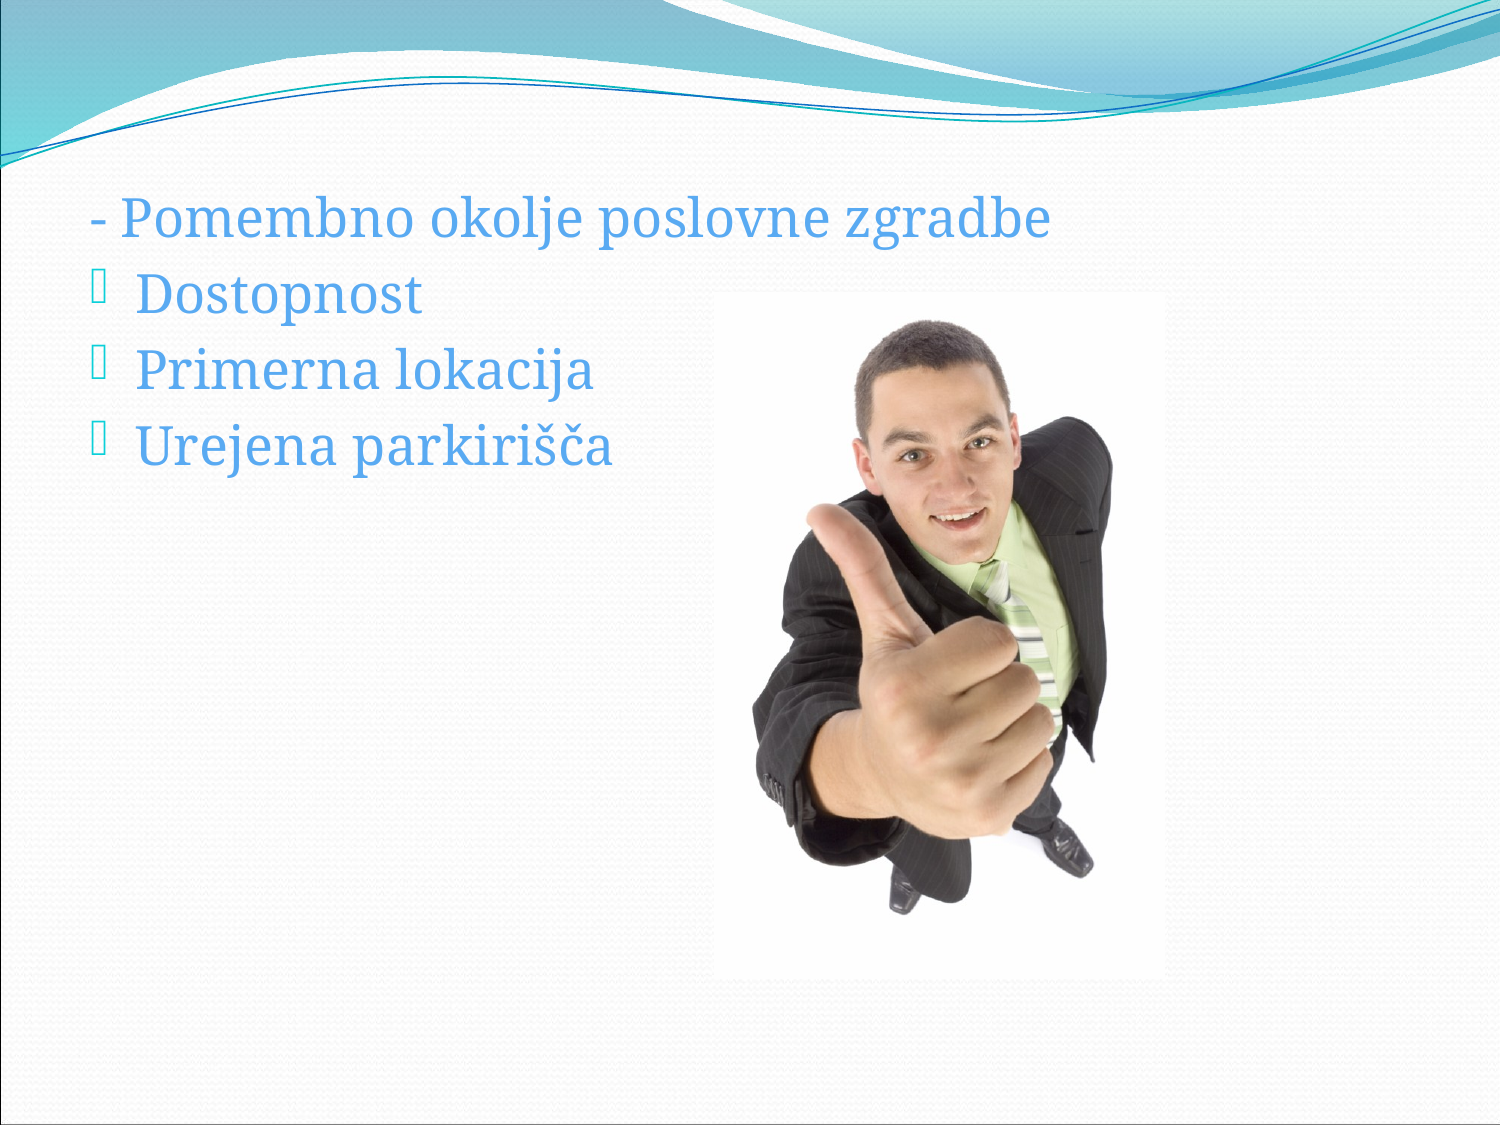

# - Pomembno okolje poslovne zgradbe
Dostopnost
Primerna lokacija
Urejena parkirišča